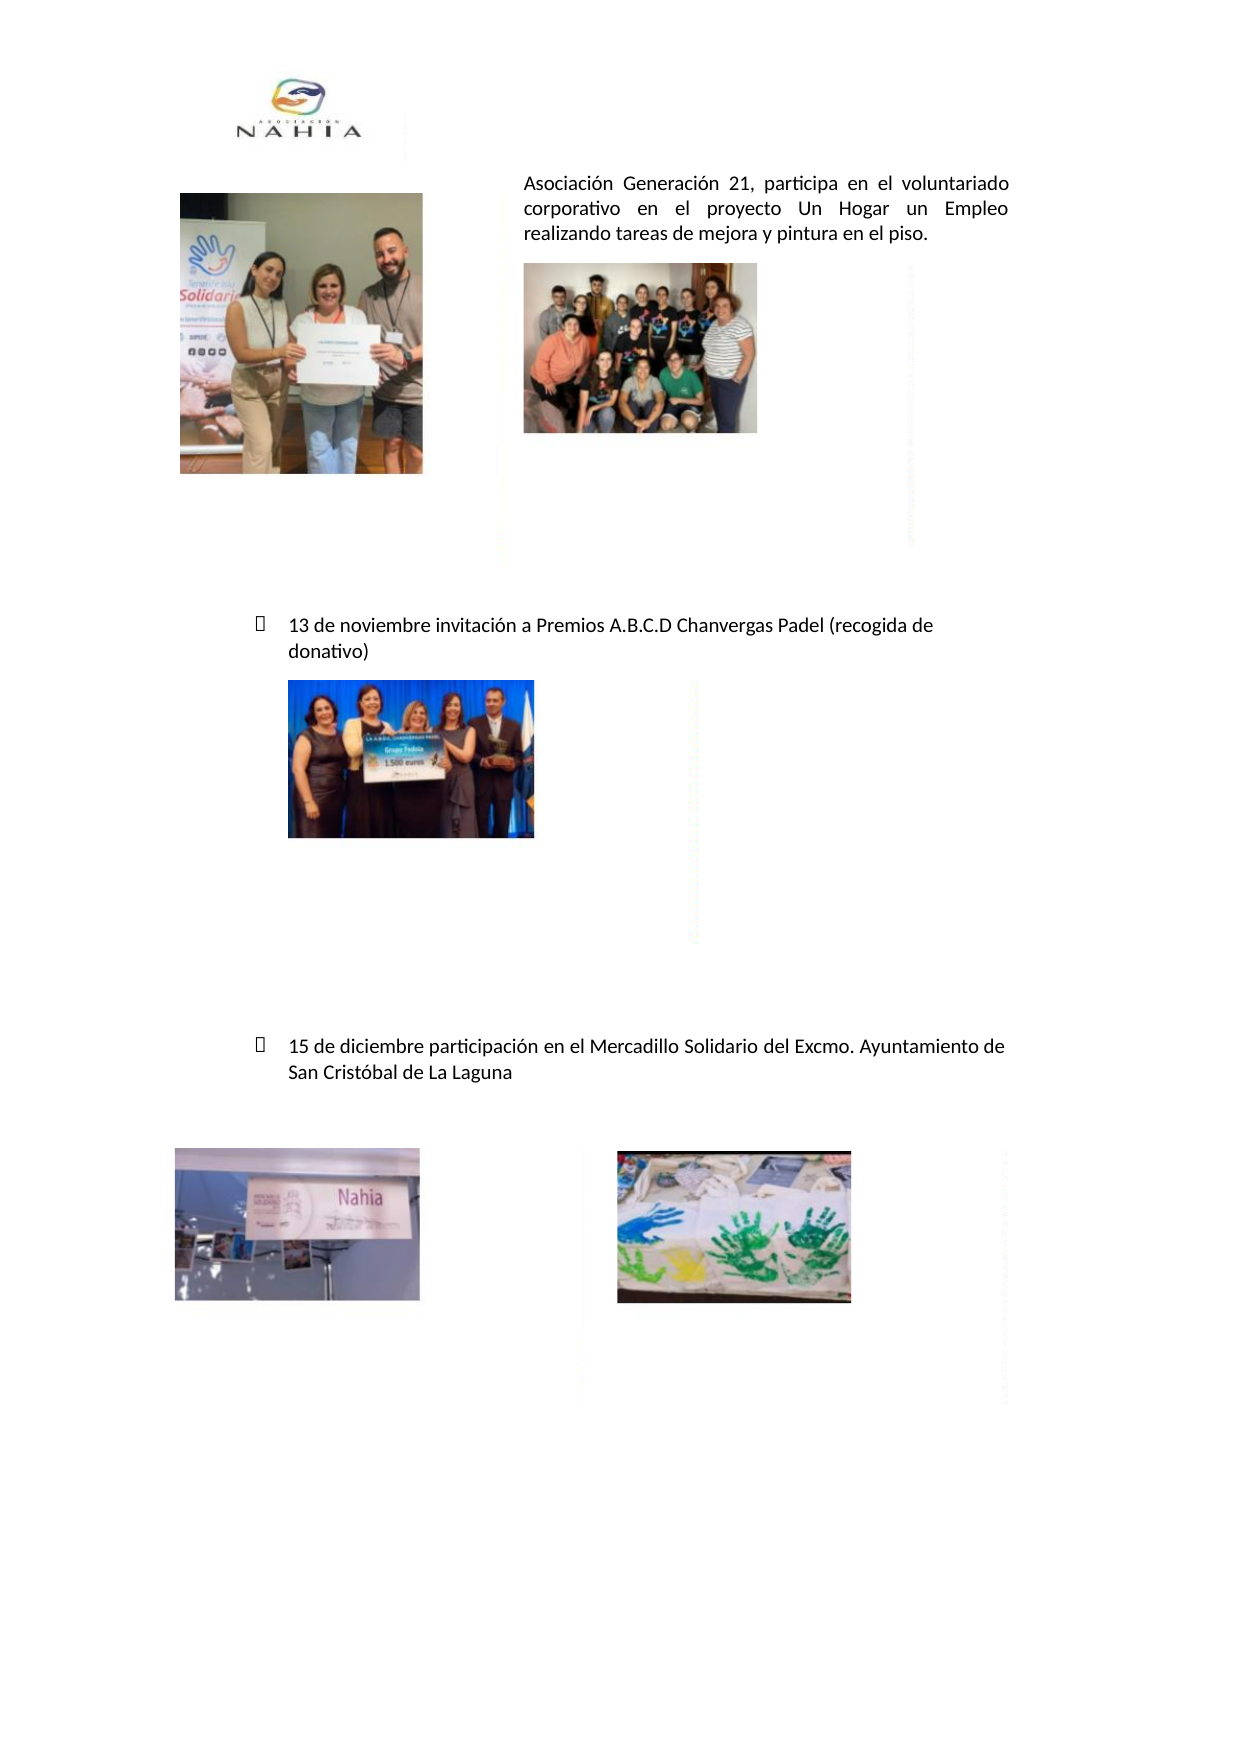

Asociación Generación 21, participa en el voluntariado
corporativo en el proyecto Un Hogar un Empleo
realizando tareas de mejora y pintura en el piso.

13 de noviembre invitación a Premios A.B.C.D Chanvergas Padel (recogida de
donativo)

15 de diciembre participación en el Mercadillo Solidario del Excmo. Ayuntamiento de
San Cristóbal de La Laguna